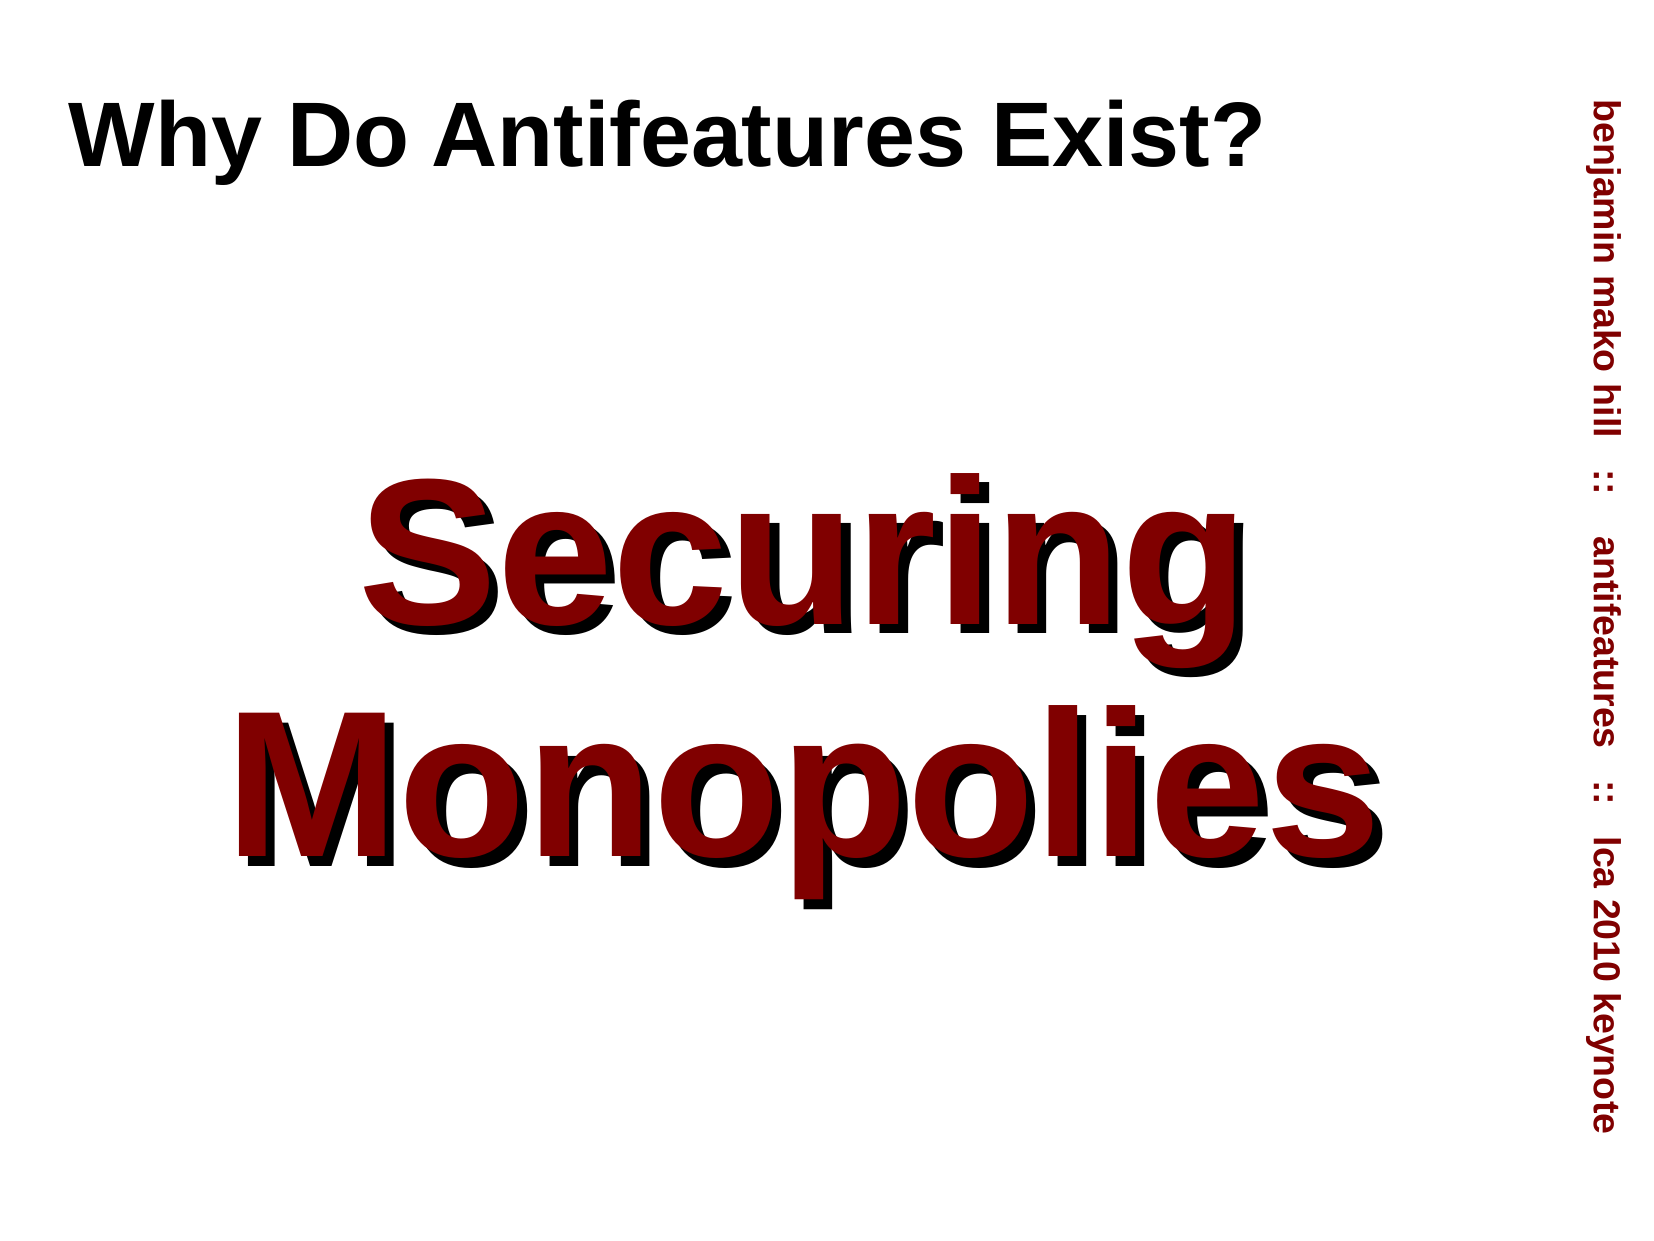

# Why Do Antifeatures Exist?
Securing
Monopolies